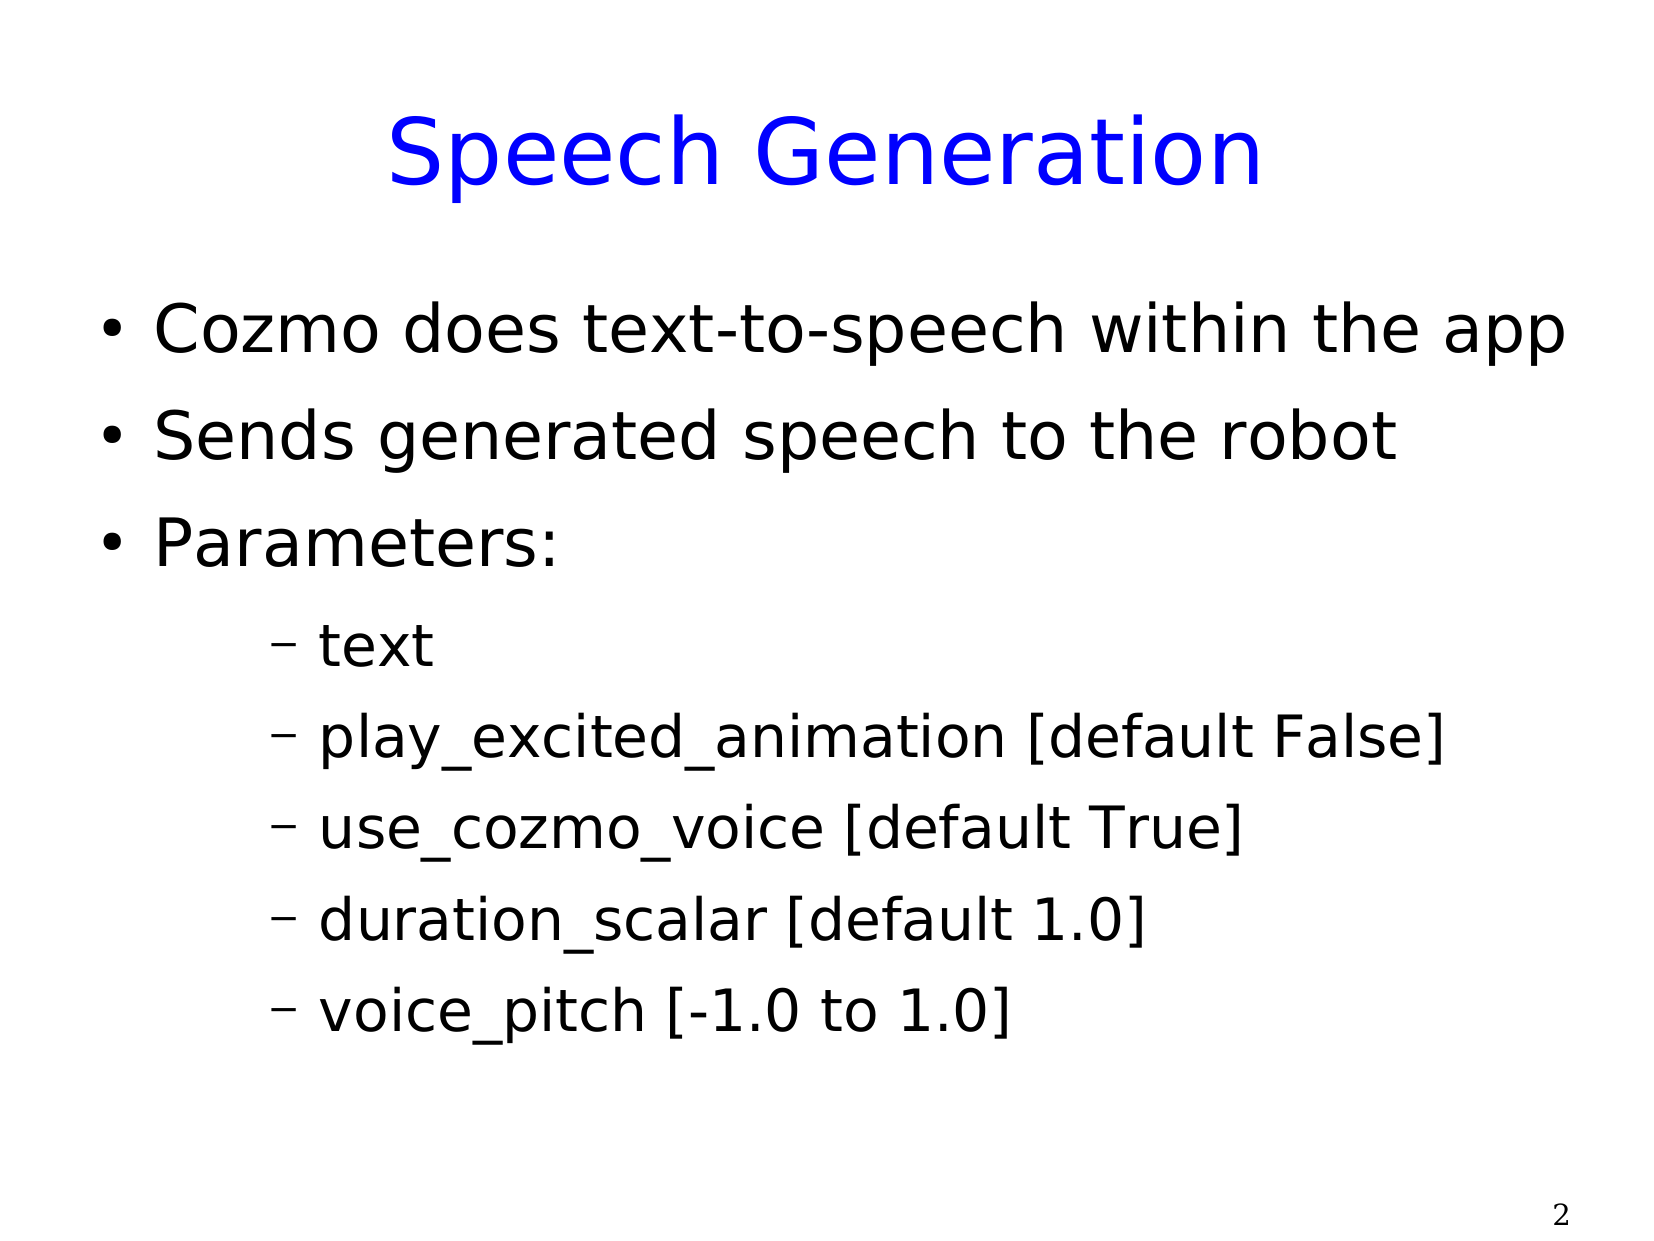

# Speech Generation
Cozmo does text-to-speech within the app
Sends generated speech to the robot
Parameters:
text
play_excited_animation [default False]
use_cozmo_voice [default True]
duration_scalar [default 1.0]
voice_pitch [-1.0 to 1.0]
2